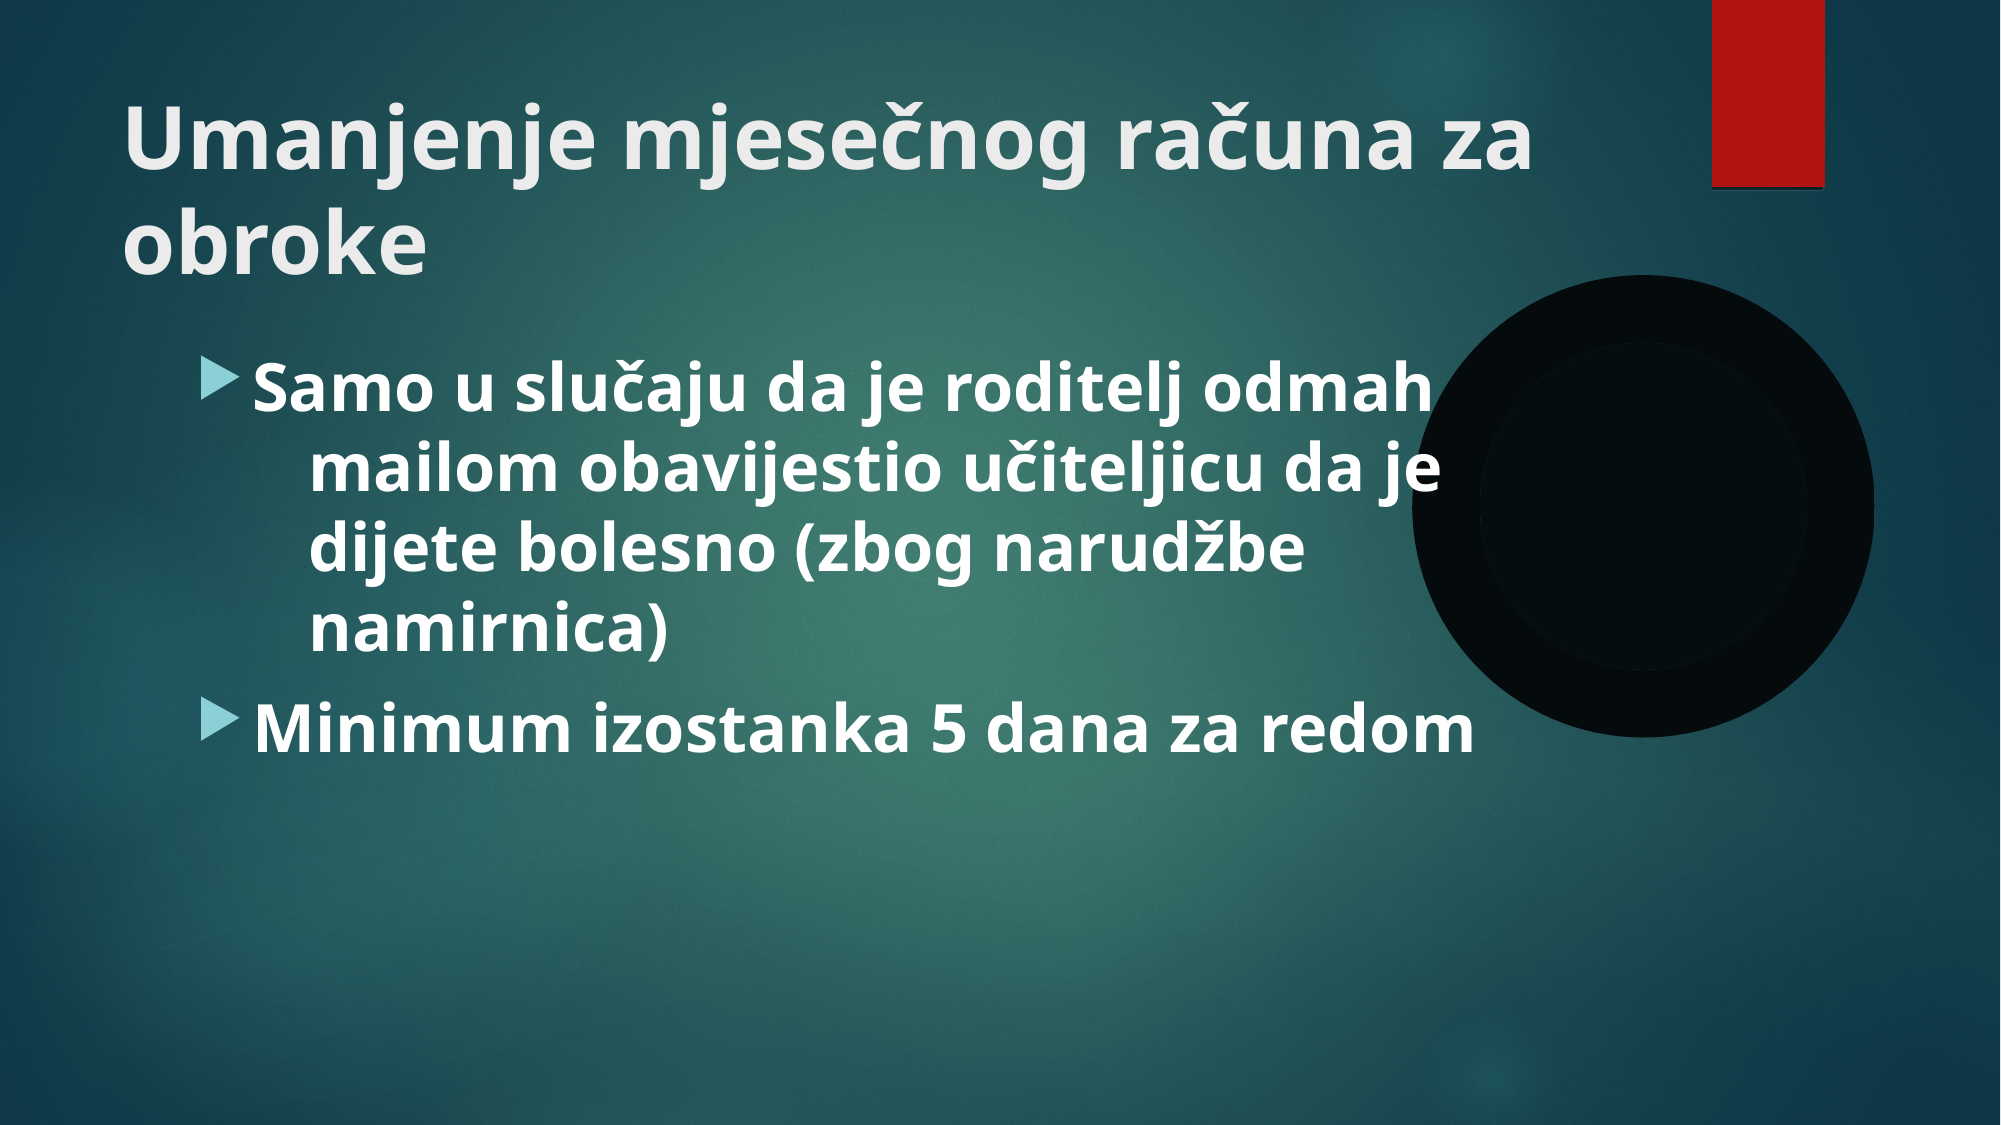

# Umanjenje mjesečnog računa za obroke
Samo u slučaju da je roditelj odmah mailom obavijestio učiteljicu da je dijete bolesno (zbog narudžbe namirnica)
Minimum izostanka 5 dana za redom